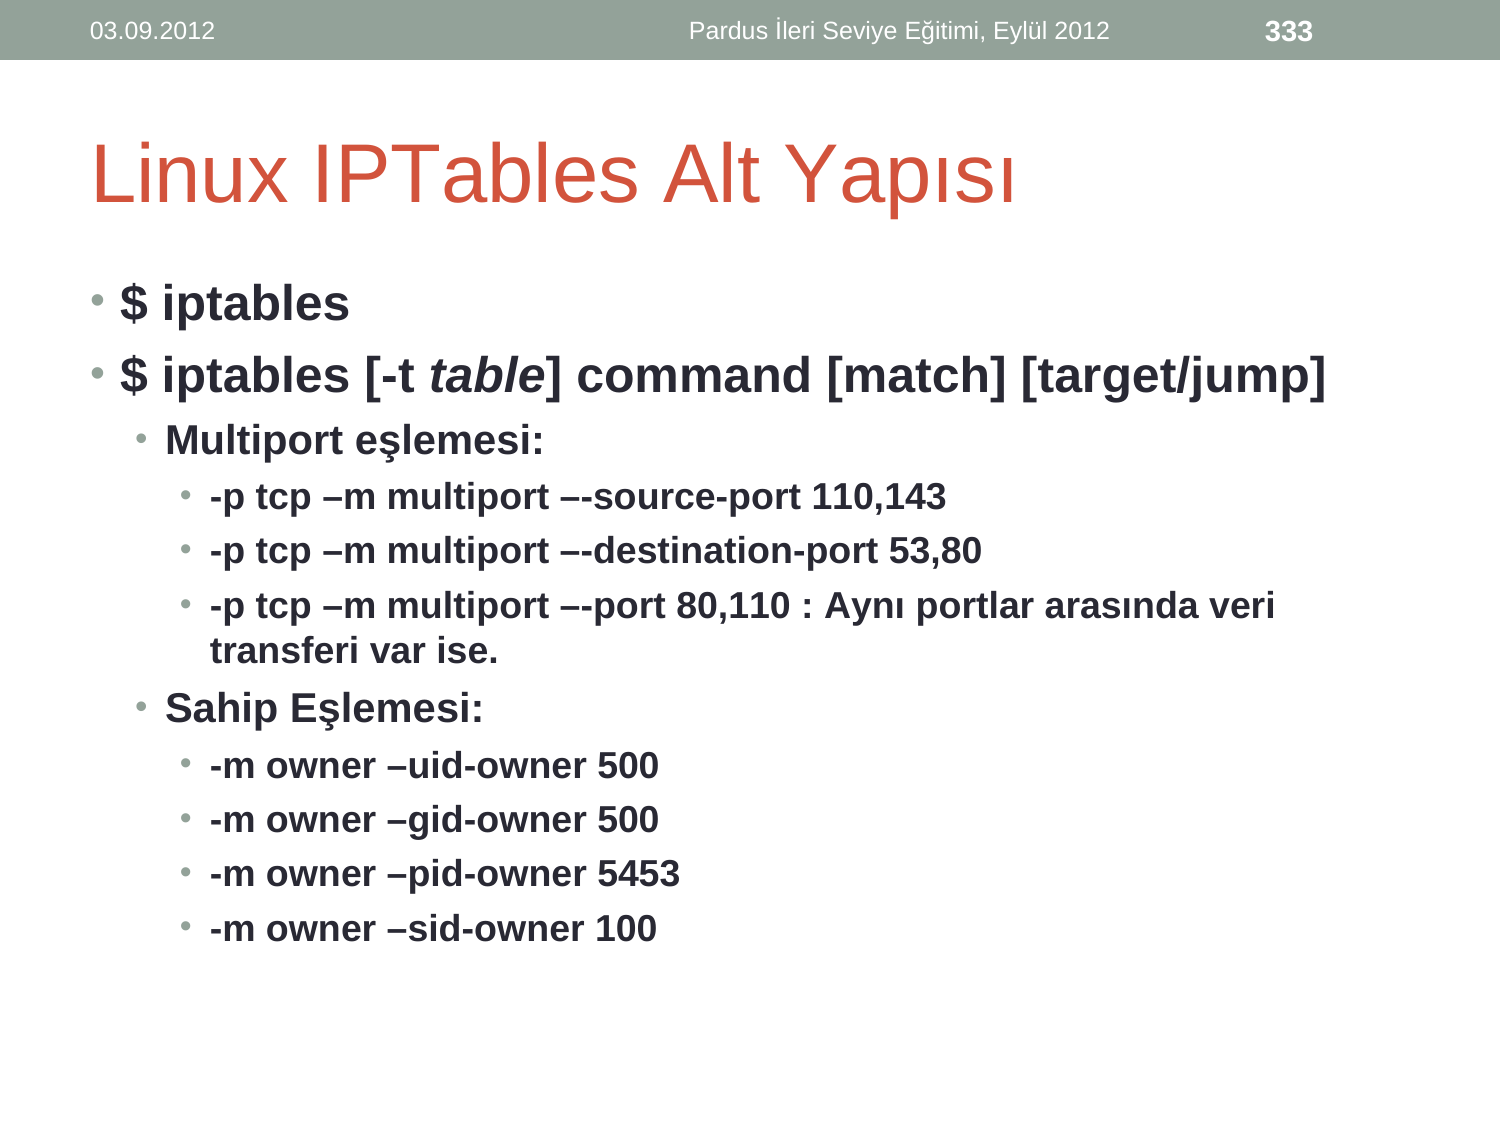

03.09.2012
Pardus İleri Seviye Eğitimi, Eylül 2012
# Linux IPTables Alt Yapısı
$ iptables
$ iptables [-t table] command [match] [target/jump]
Multiport eşlemesi:
-p tcp –m multiport –-source-port 110,143
-p tcp –m multiport –-destination-port 53,80
-p tcp –m multiport –-port 80,110 : Aynı portlar arasında veri transferi var ise.
Sahip Eşlemesi:
-m owner –uid-owner 500
-m owner –gid-owner 500
-m owner –pid-owner 5453
-m owner –sid-owner 100